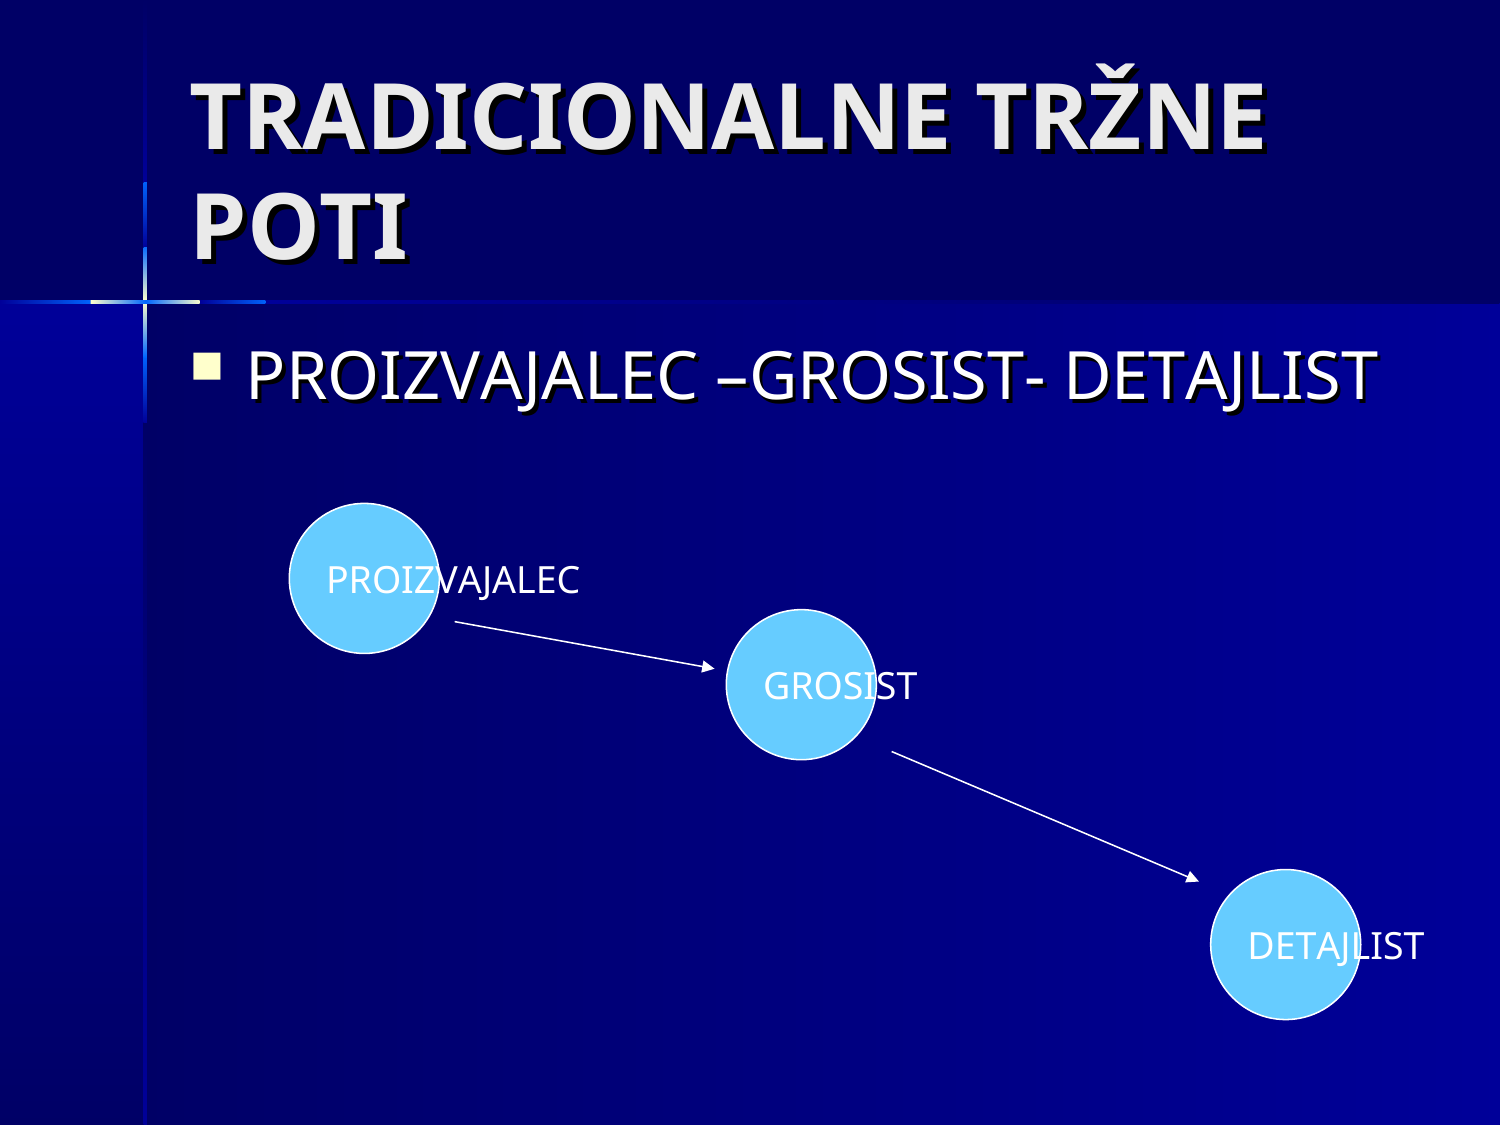

# TRADICIONALNE TRŽNE POTI
PROIZVAJALEC –GROSIST- DETAJLIST
PROIZVAJALEC
GROSIST
DETAJLIST